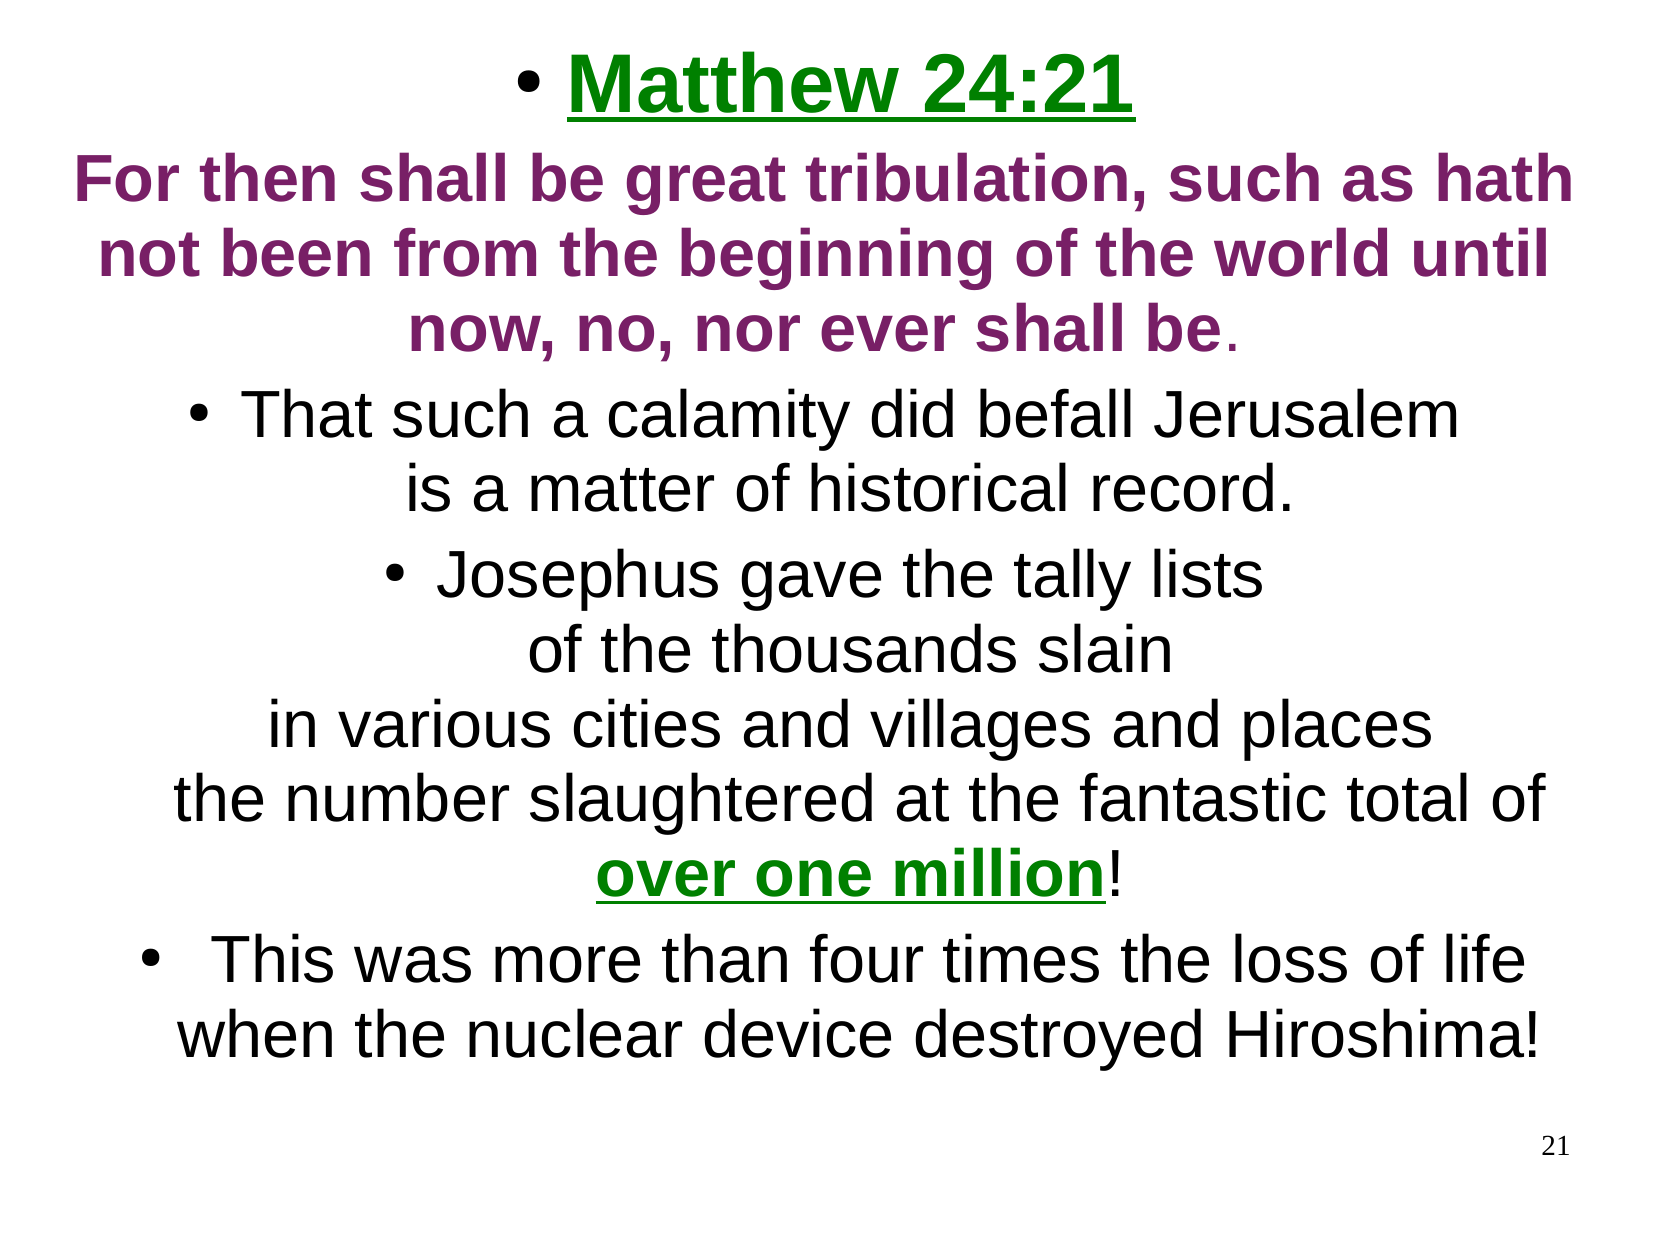

# Matthew 24:21
For then shall be great tribulation, such as hath not been from the beginning of the world until now, no, nor ever shall be.
That such a calamity did befall Jerusalem
is a matter of historical record.
Josephus gave the tally lists
of the thousands slain
in various cities and villages and places
the number slaughtered at the fantastic total of over one million!
 This was more than four times the loss of life when the nuclear device destroyed Hiroshima!
21